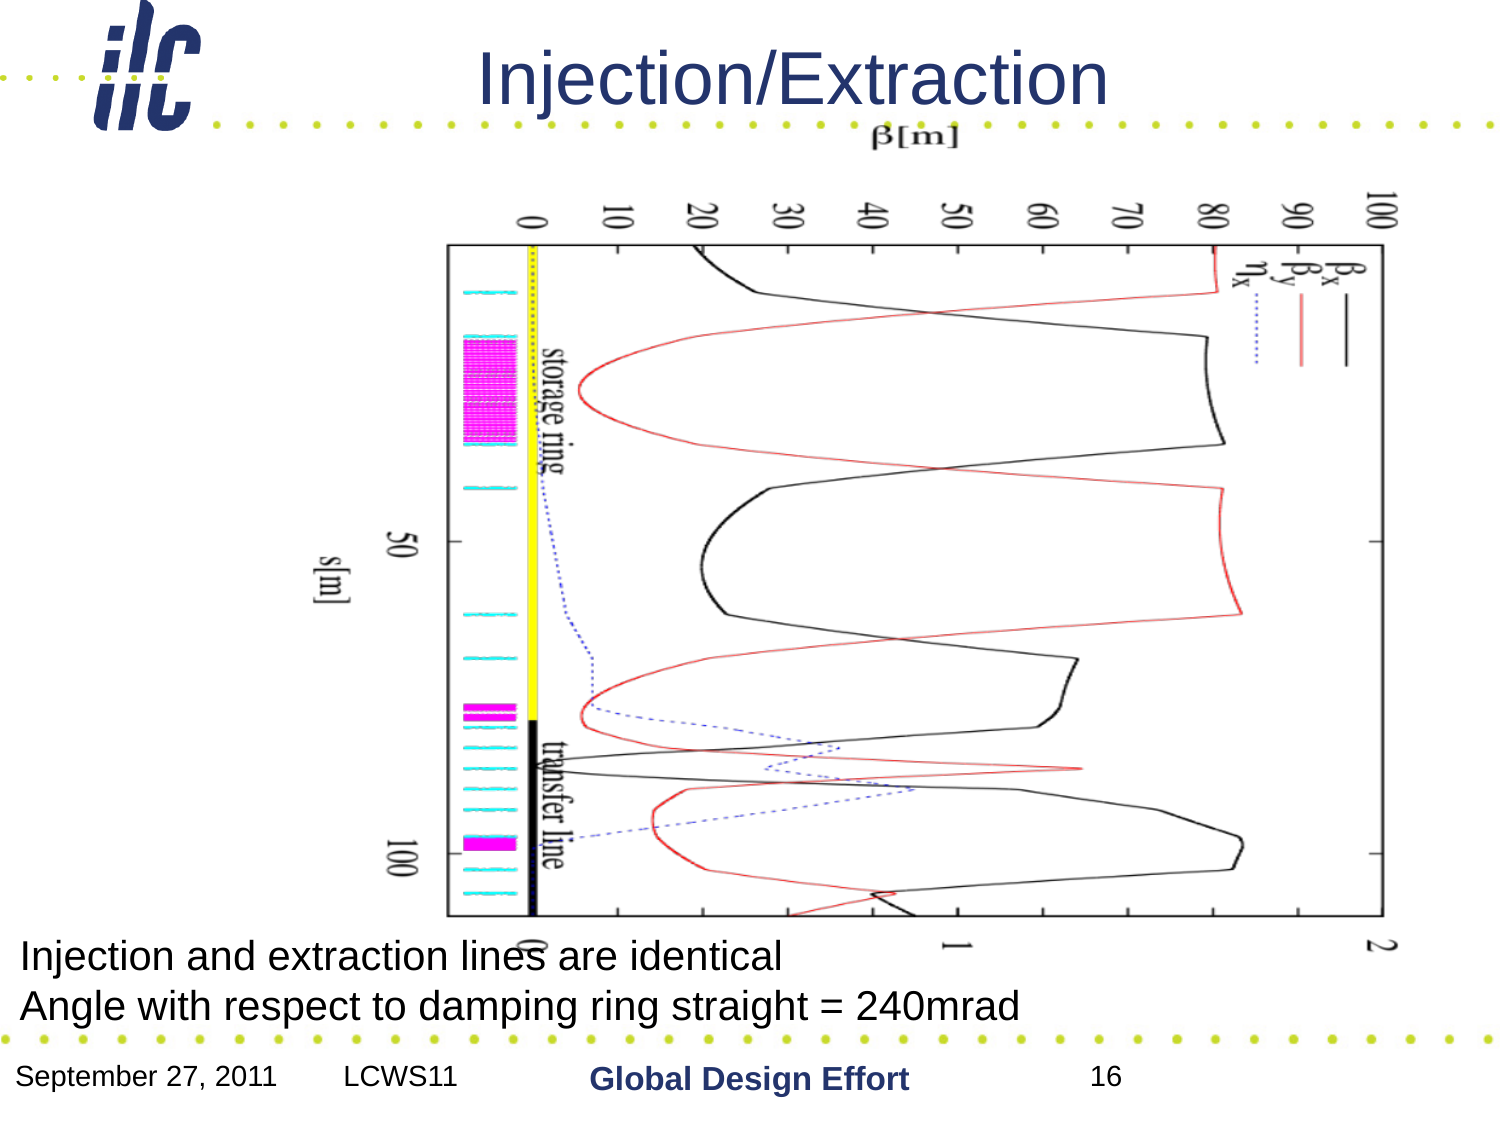

# Injection/Extraction
Injection and extraction lines are identical
Angle with respect to damping ring straight = 240mrad
September 27, 2011 LCWS11
Global Design Effort